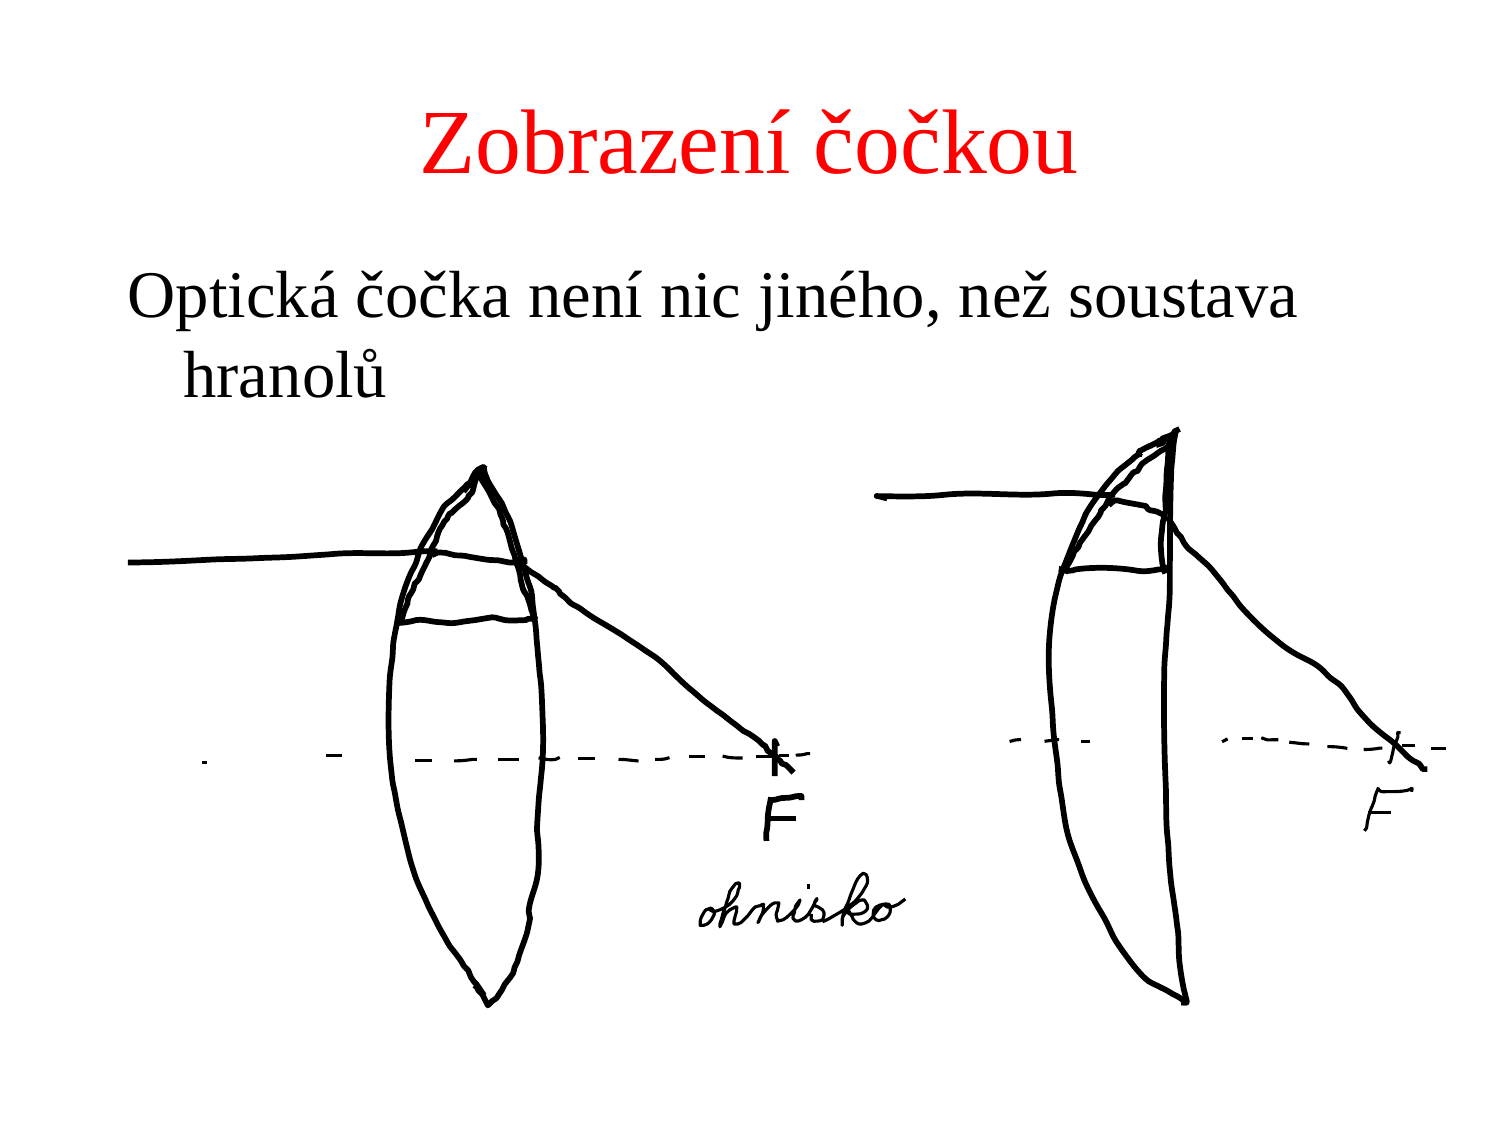

# Zobrazení čočkou
Optická čočka není nic jiného, než soustava hranolů